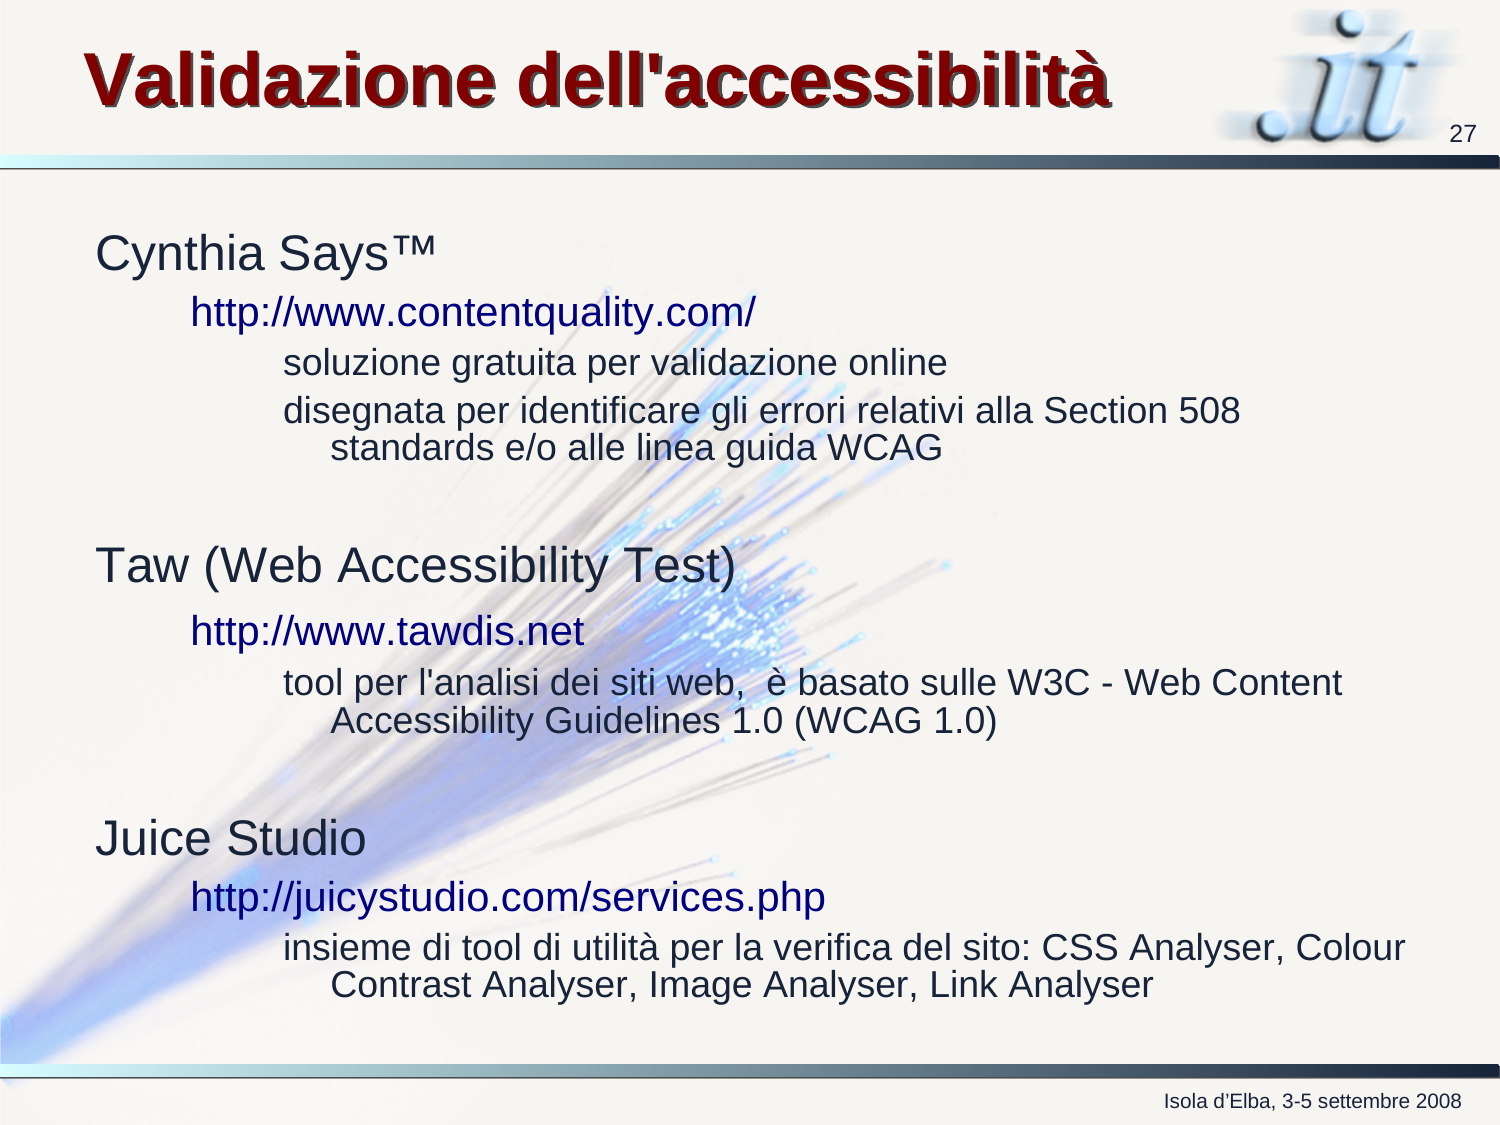

# Validazione dell'accessibilità
Cynthia Says™
http://www.contentquality.com/
soluzione gratuita per validazione online
disegnata per identificare gli errori relativi alla Section 508 standards e/o alle linea guida WCAG
Taw (Web Accessibility Test)
http://www.tawdis.net
tool per l'analisi dei siti web, è basato sulle W3C - Web Content Accessibility Guidelines 1.0 (WCAG 1.0)
Juice Studio
http://juicystudio.com/services.php
insieme di tool di utilità per la verifica del sito: CSS Analyser, Colour Contrast Analyser, Image Analyser, Link Analyser